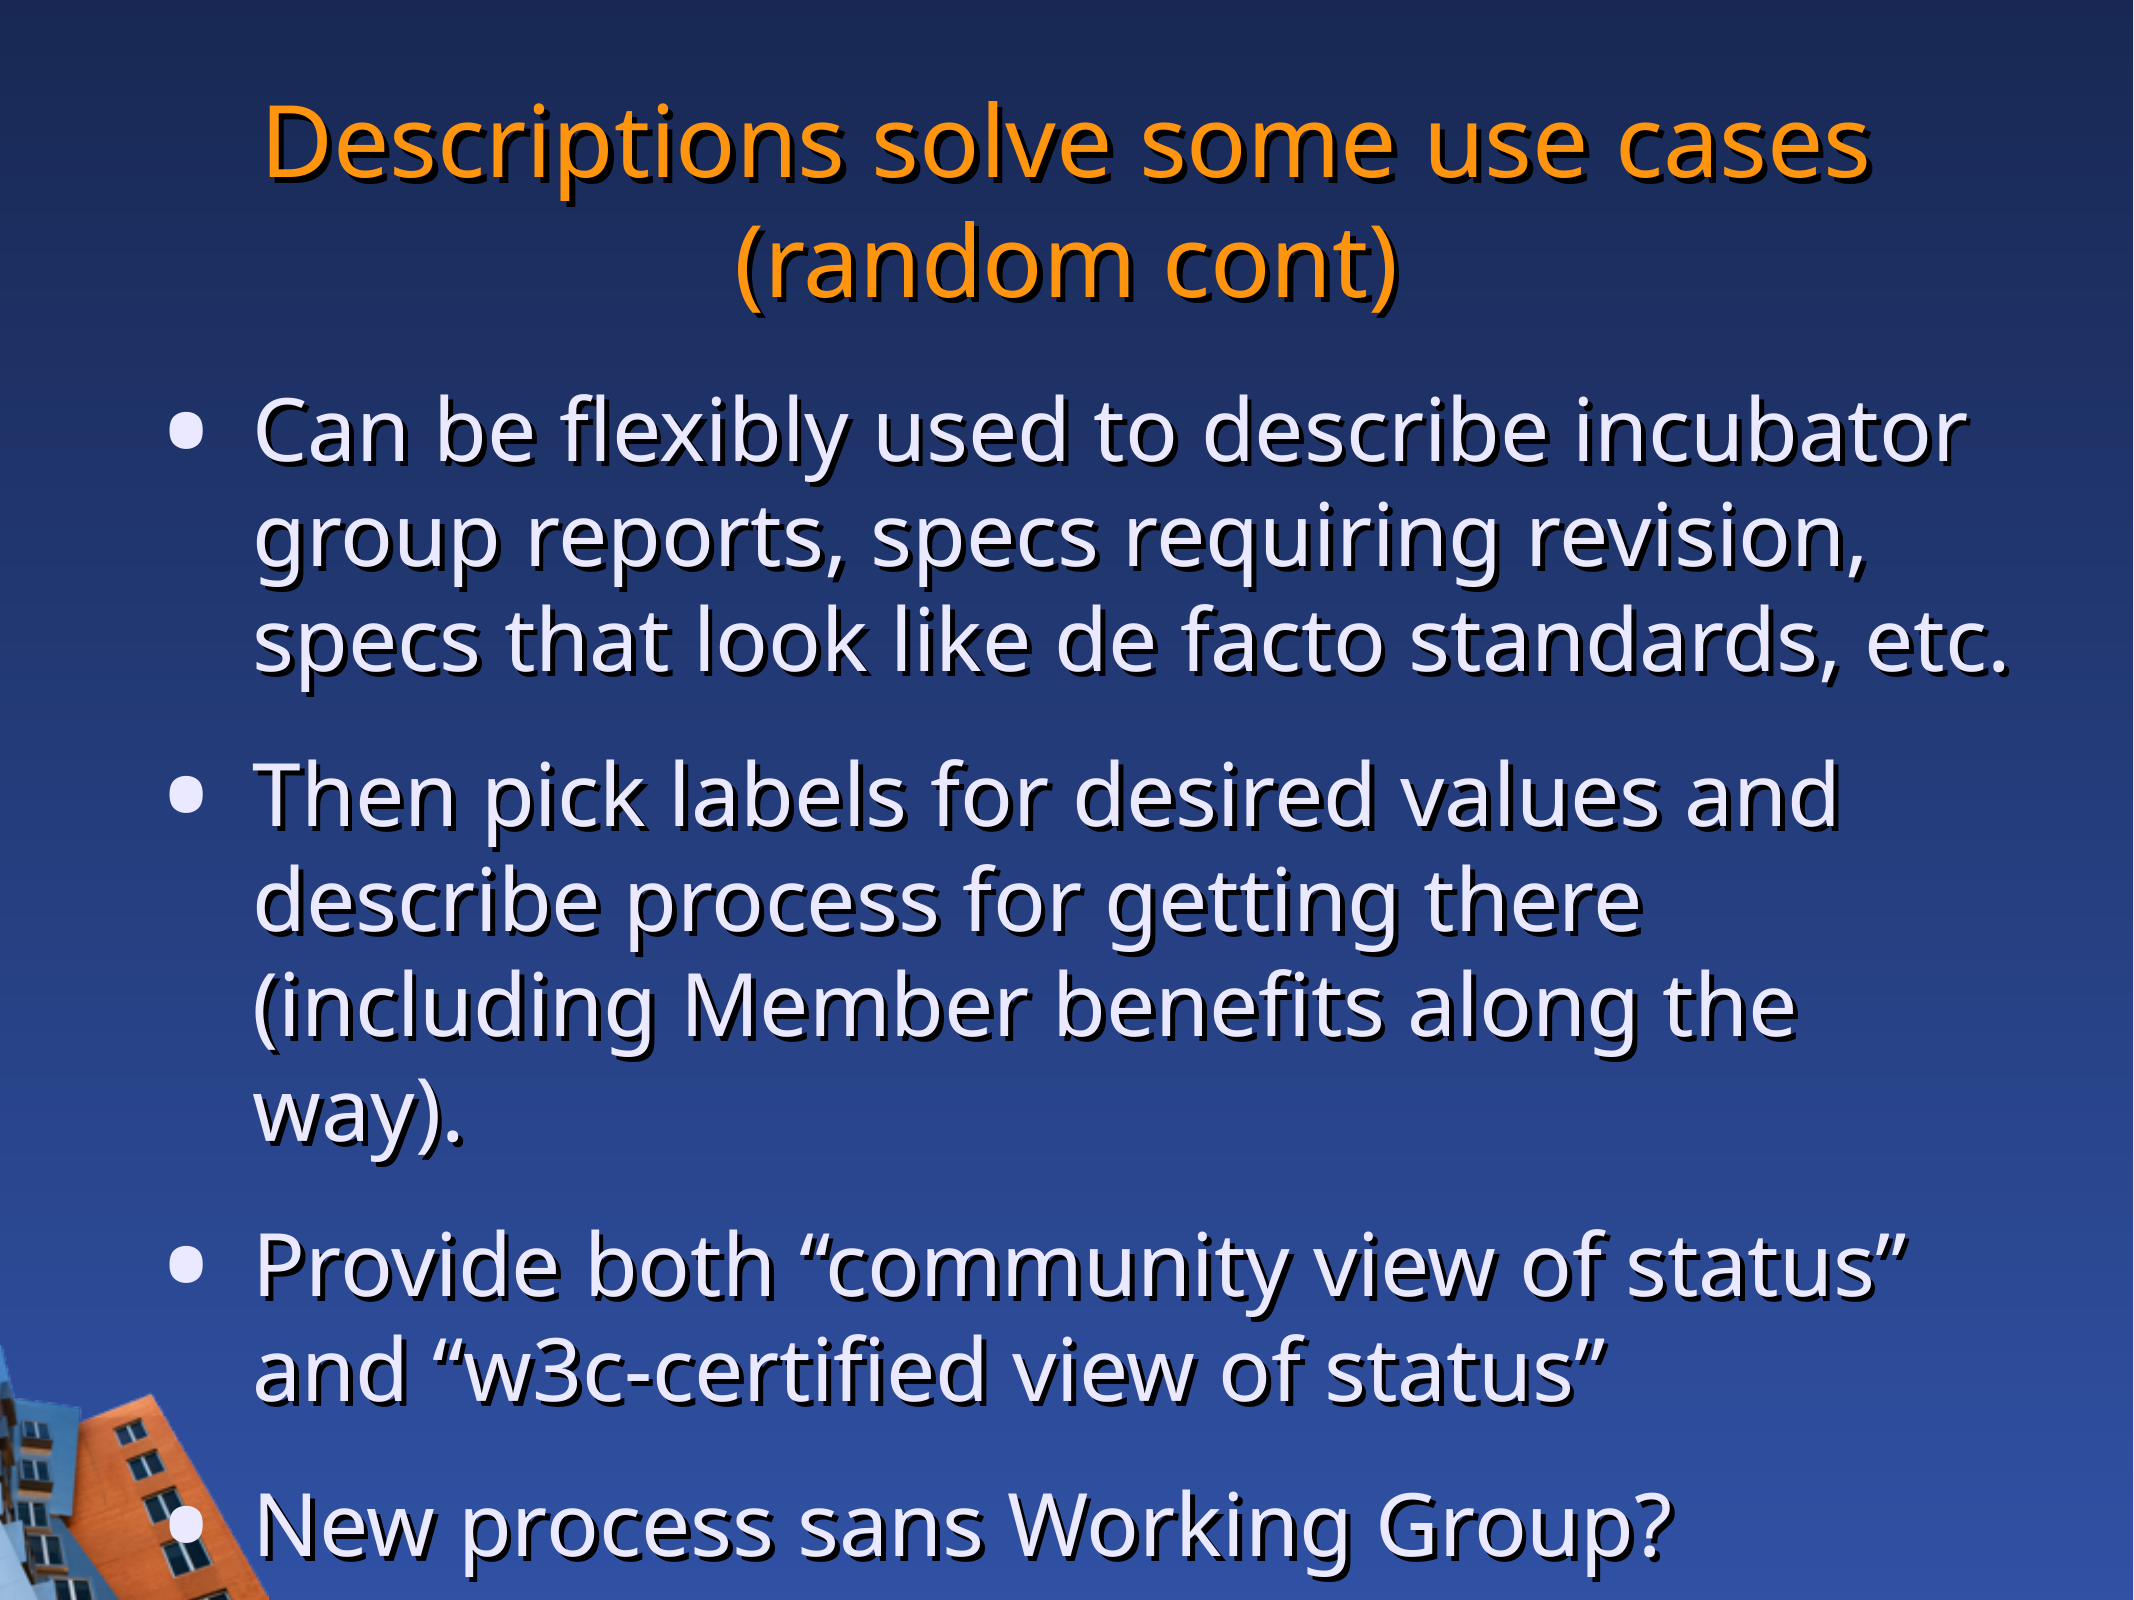

# Descriptions solve some use cases (random cont)
Can be flexibly used to describe incubator group reports, specs requiring revision, specs that look like de facto standards, etc.
Then pick labels for desired values and describe process for getting there (including Member benefits along the way).
Provide both “community view of status” and “w3c-certified view of status”
New process sans Working Group?